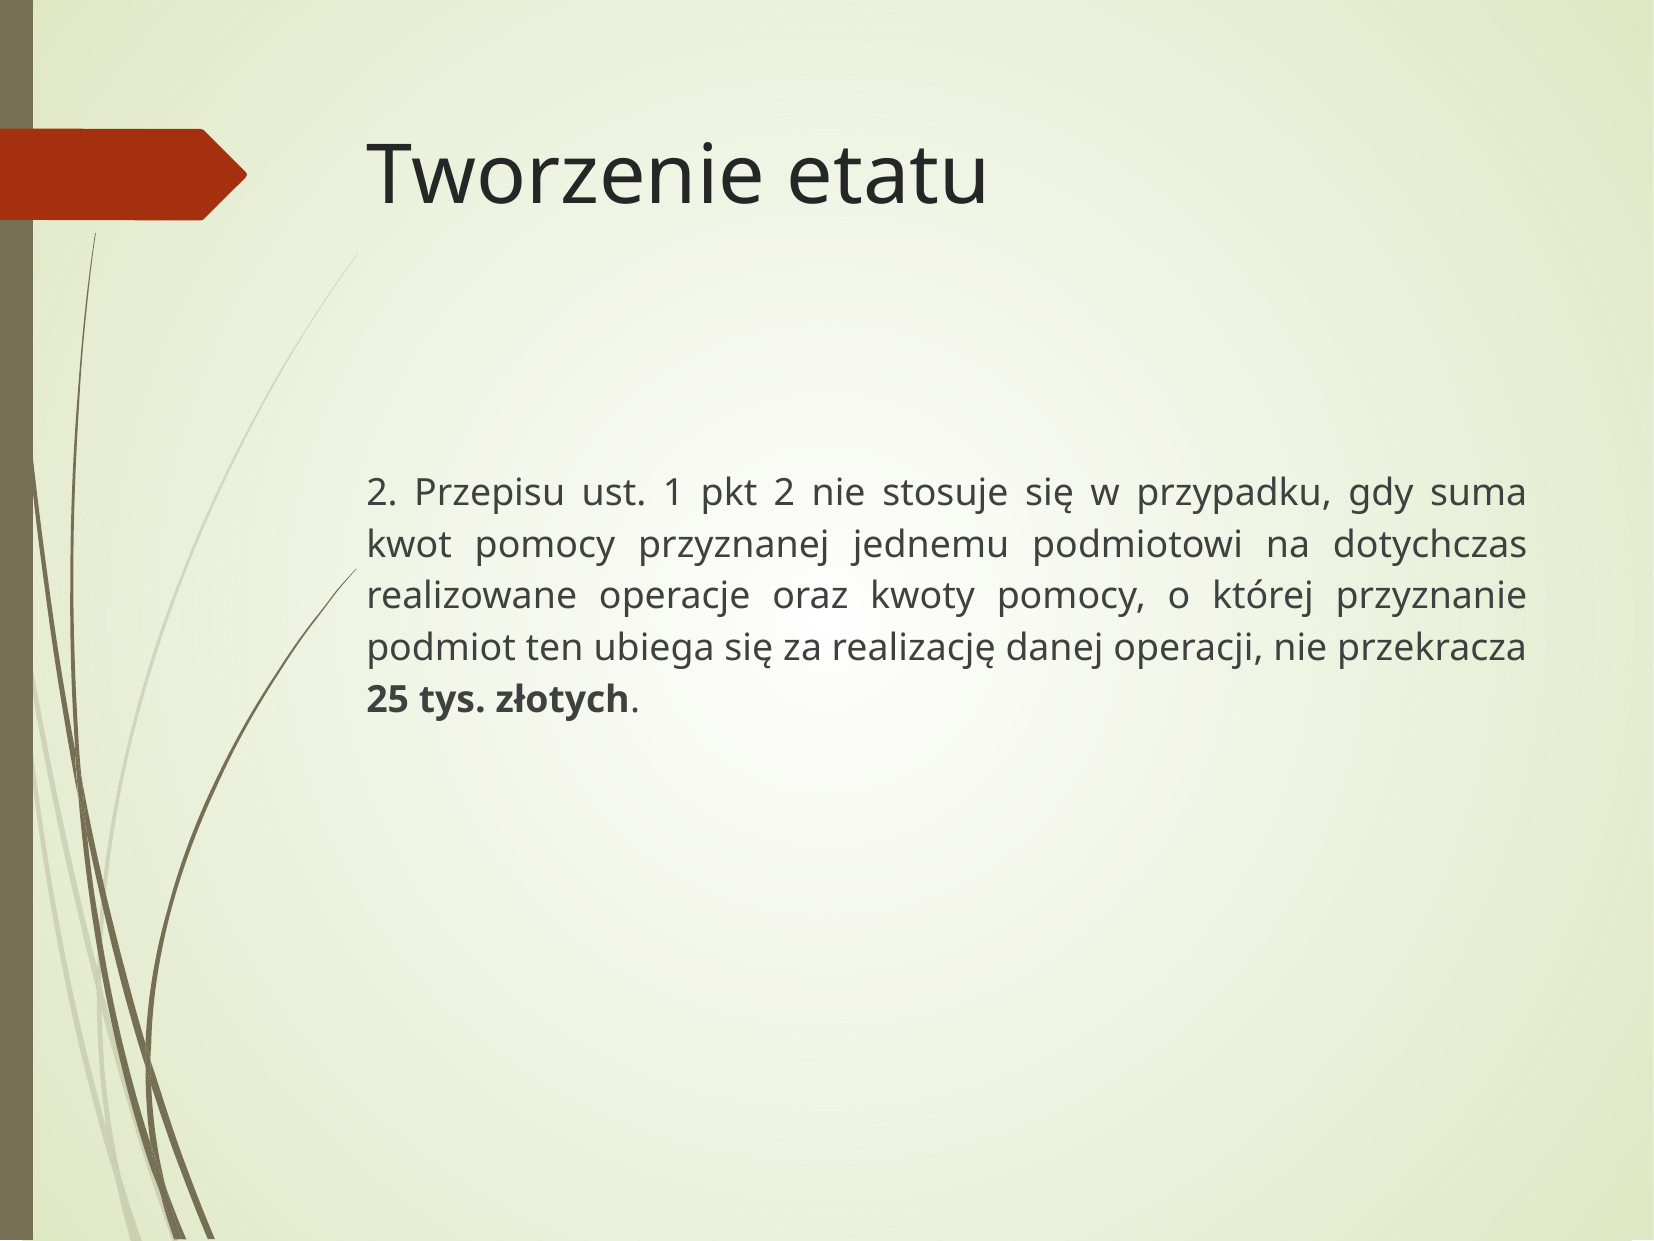

# Tworzenie etatu
2. Przepisu ust. 1 pkt 2 nie stosuje się w przypadku, gdy suma kwot pomocy przyznanej jednemu podmiotowi na dotychczas realizowane operacje oraz kwoty pomocy, o której przyznanie podmiot ten ubiega się za realizację danej operacji, nie przekracza 25 tys. złotych.